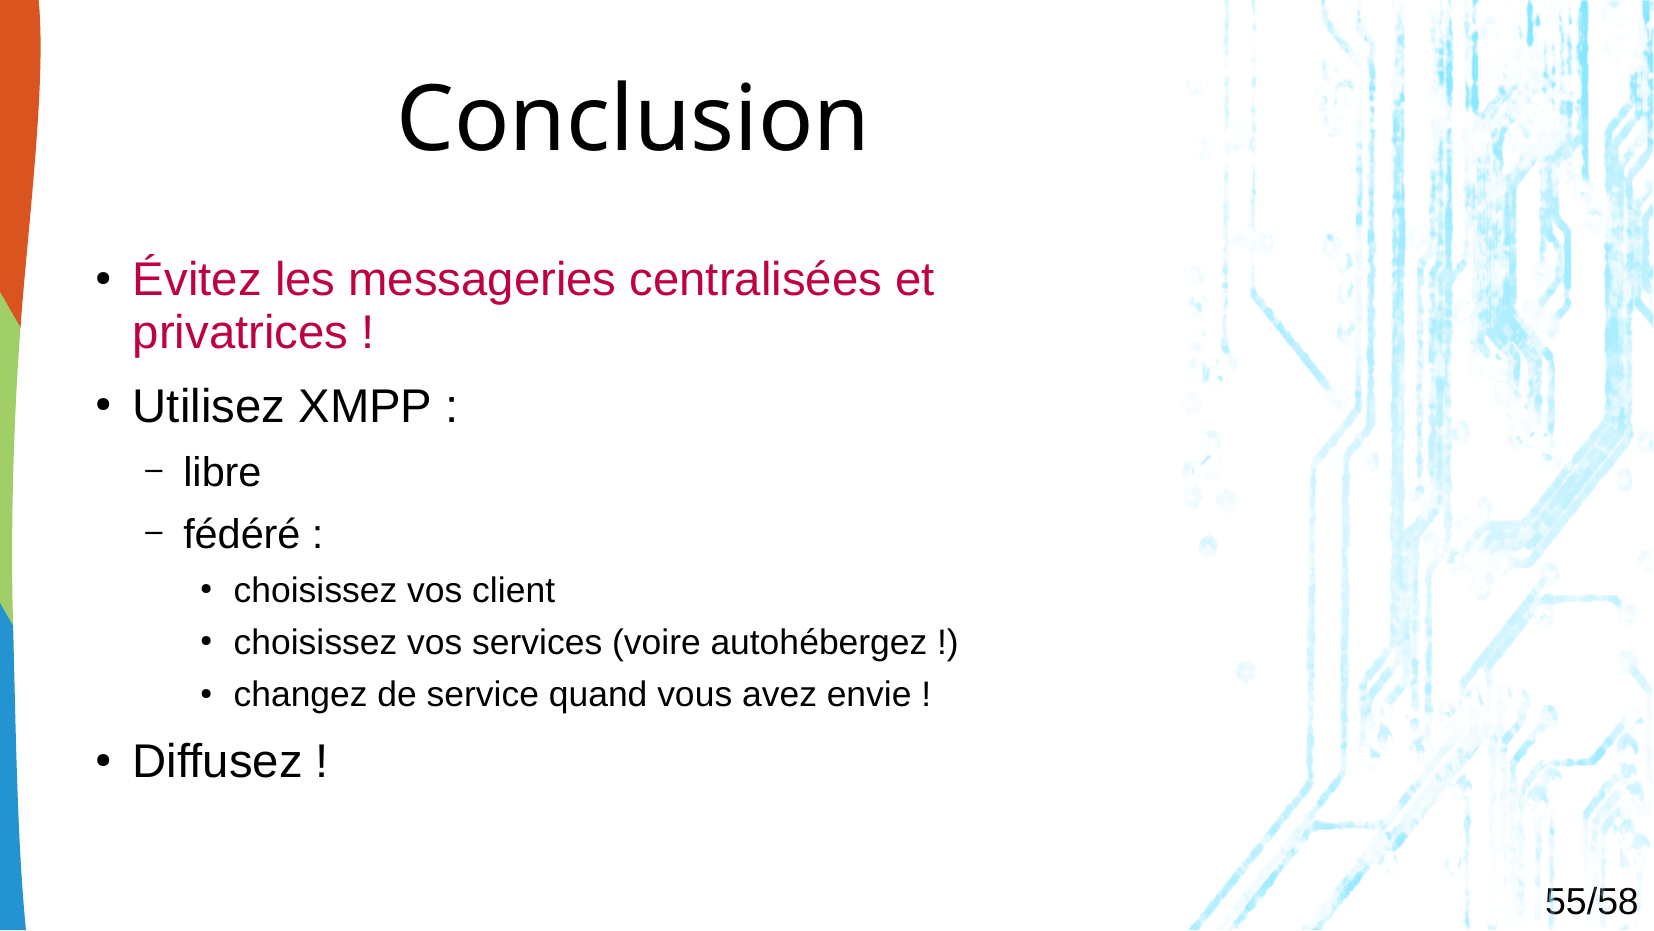

# Conclusion
Évitez les messageries centralisées et privatrices !
Utilisez XMPP :
libre
fédéré :
choisissez vos client
choisissez vos services (voire autohébergez !)
changez de service quand vous avez envie !
Diffusez !